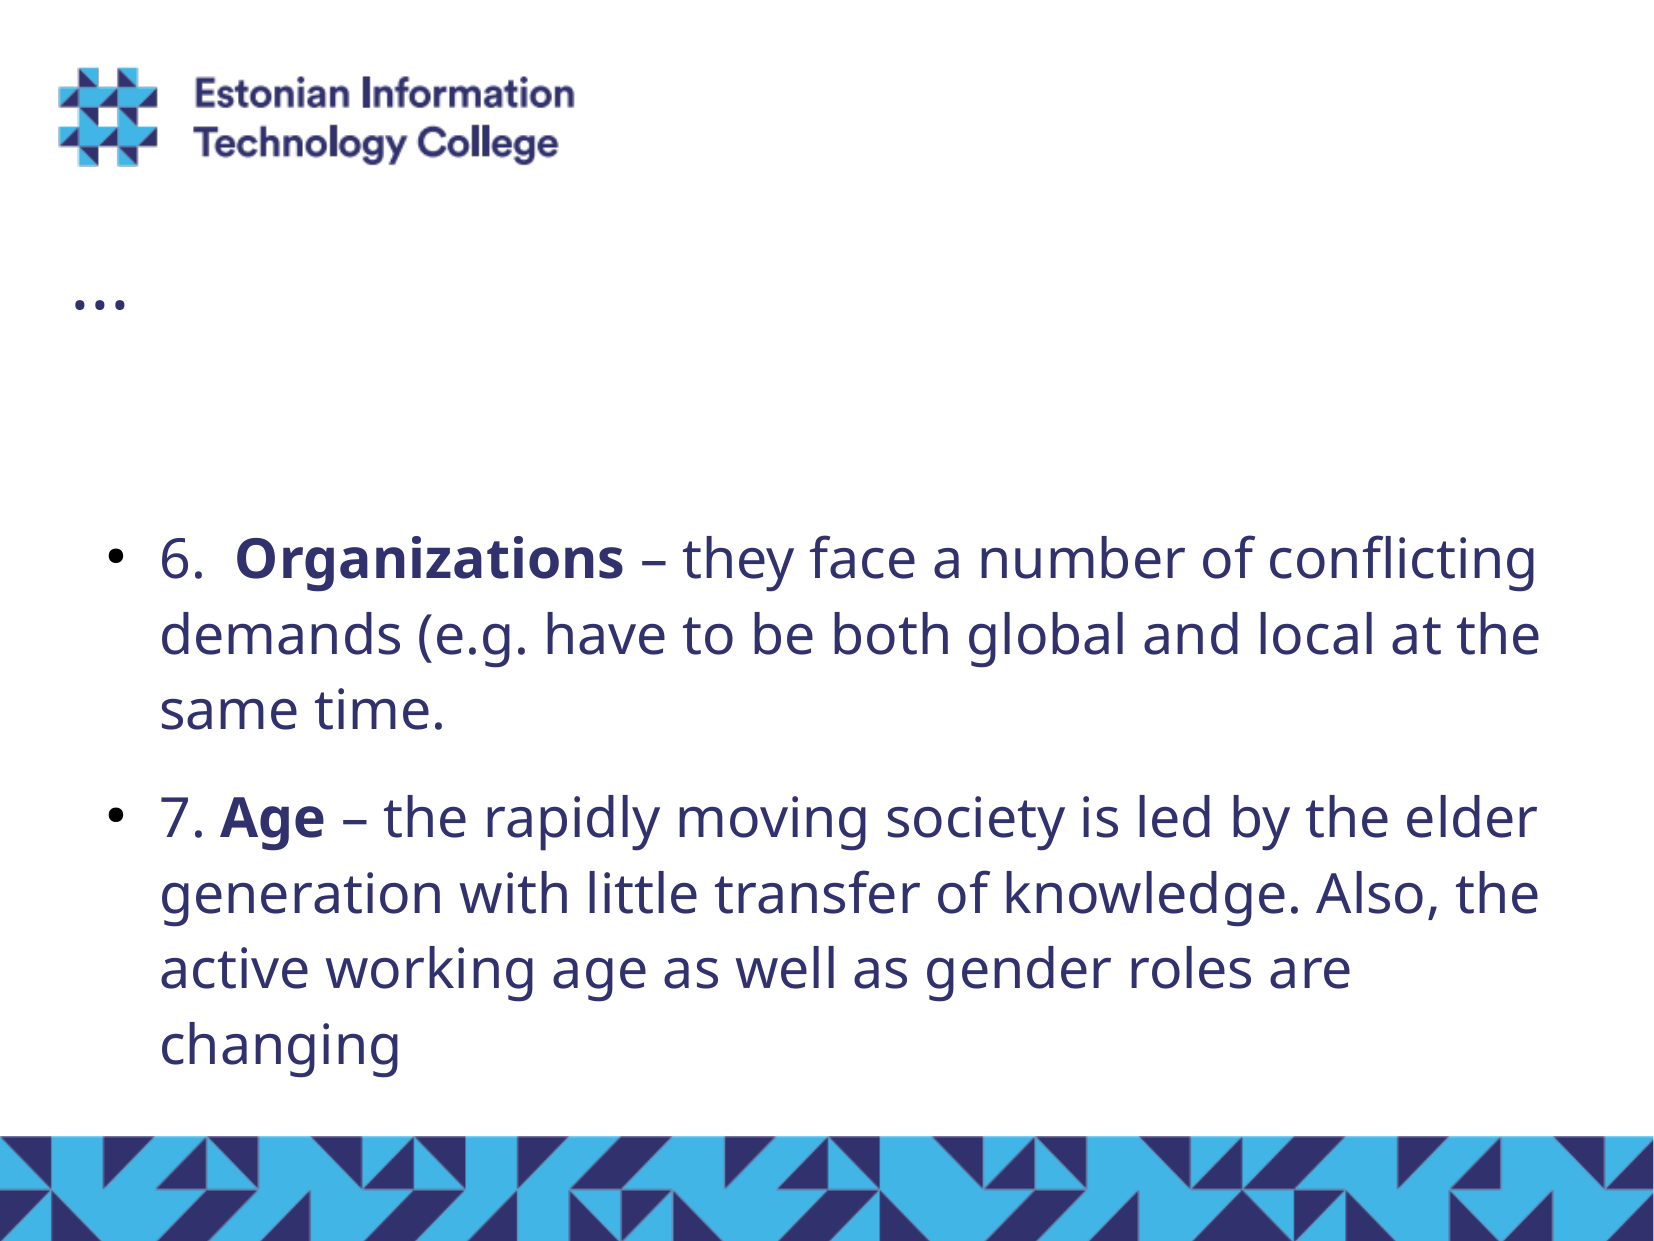

# ...
6. Organizations – they face a number of conflicting demands (e.g. have to be both global and local at the same time.
7. Age – the rapidly moving society is led by the elder generation with little transfer of knowledge. Also, the active working age as well as gender roles are changing